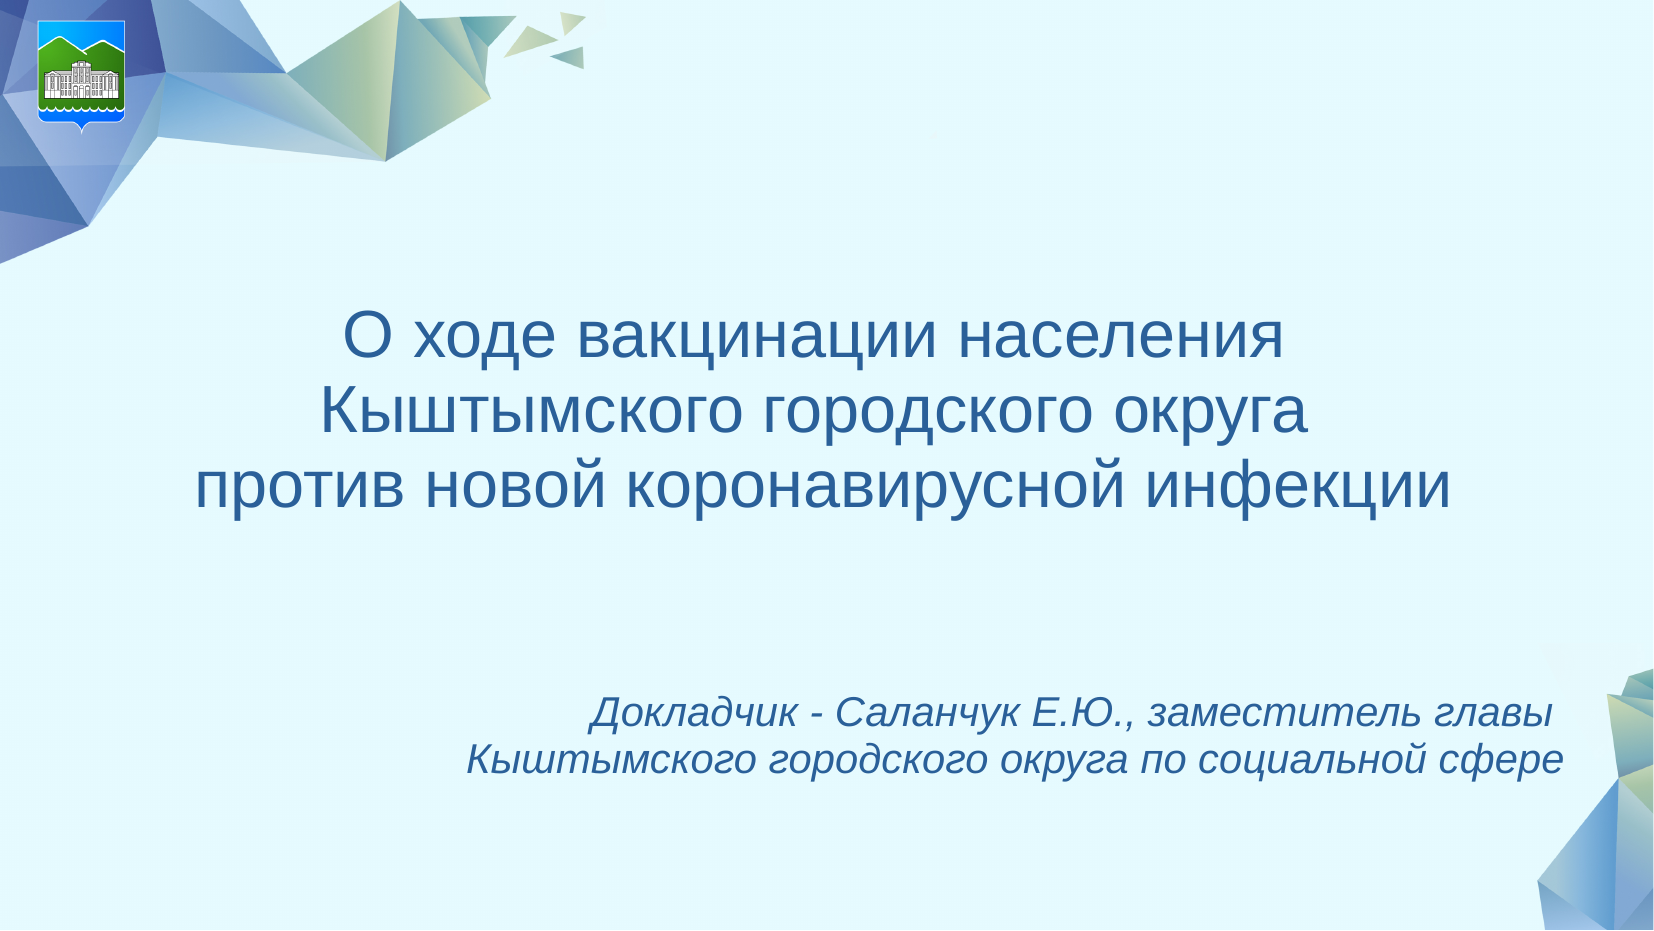

# О ходе вакцинации населения
Кыштымского городского округа
против новой коронавирусной инфекции
Докладчик - Саланчук Е.Ю., заместитель главы
Кыштымского городского округа по социальной сфере